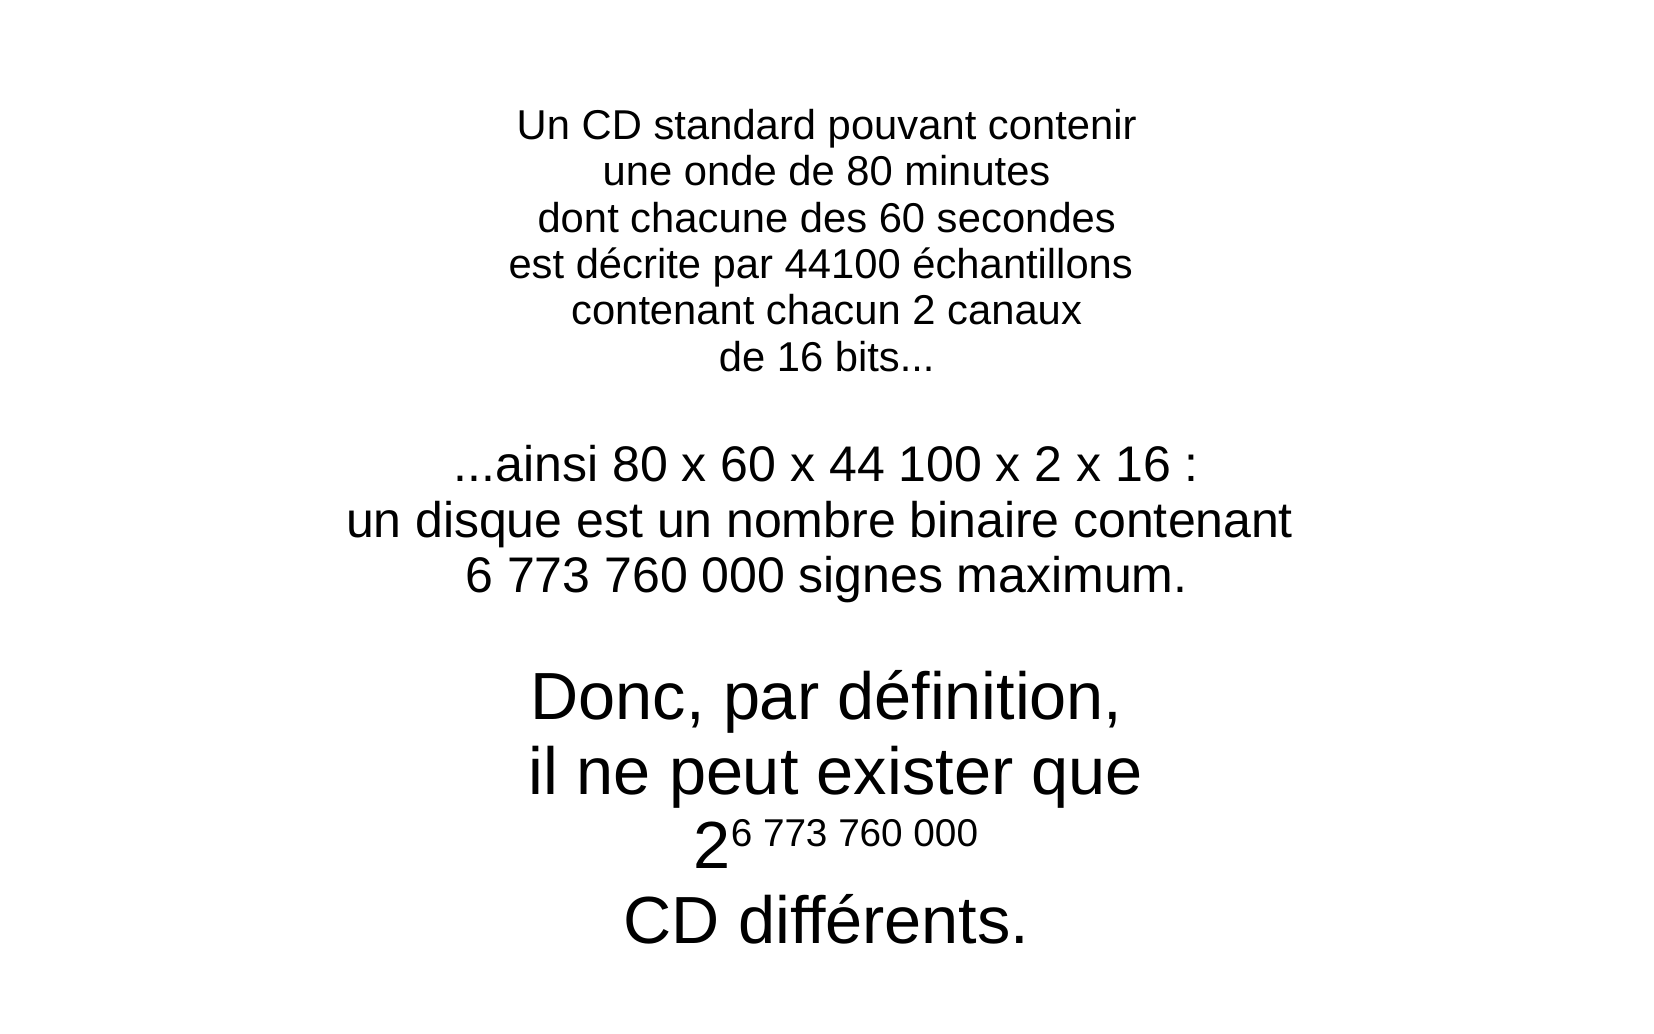

# Un CD standard pouvant contenir
une onde de 80 minutes
dont chacune des 60 secondes
est décrite par 44100 échantillons
contenant chacun 2 canaux
de 16 bits...
...ainsi 80 x 60 x 44 100 x 2 x 16 :
un disque est un nombre binaire contenant
6 773 760 000 signes maximum.
Donc, par définition,
 il ne peut exister que
 26 773 760 000
CD différents.